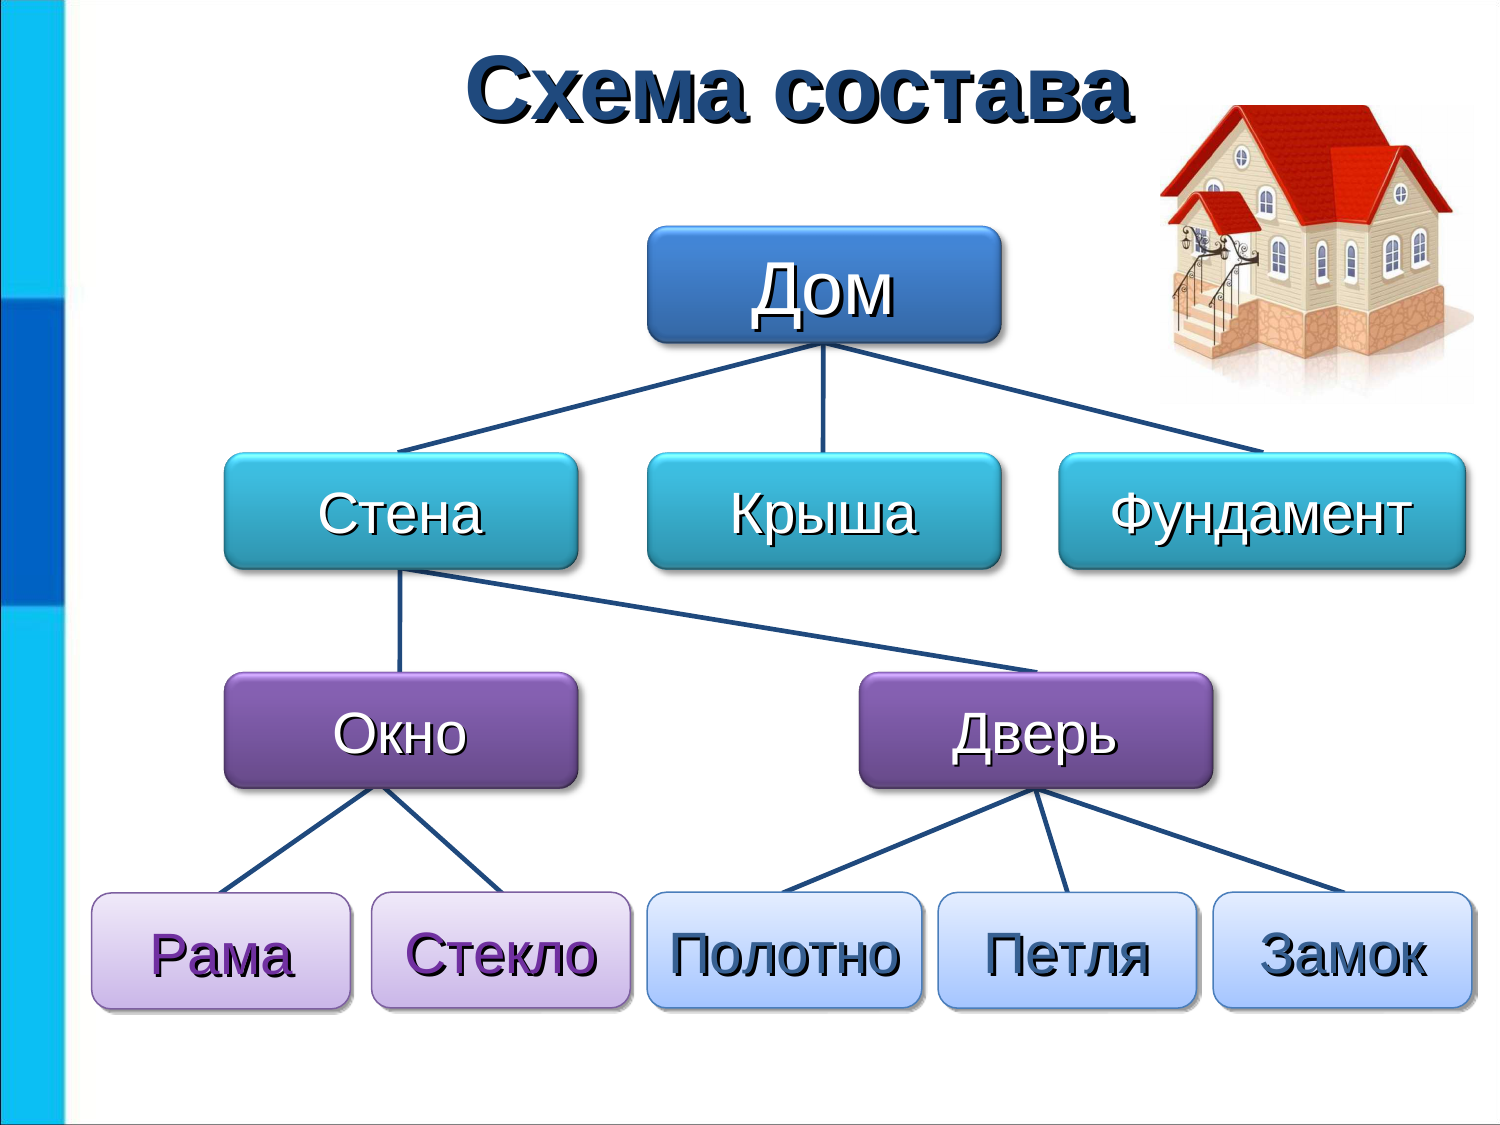

# Схема состава
Дом
Стена
Крыша
Фундамент
Окно
Дверь
Стекло
Полотно
Замок
Петля
Рама